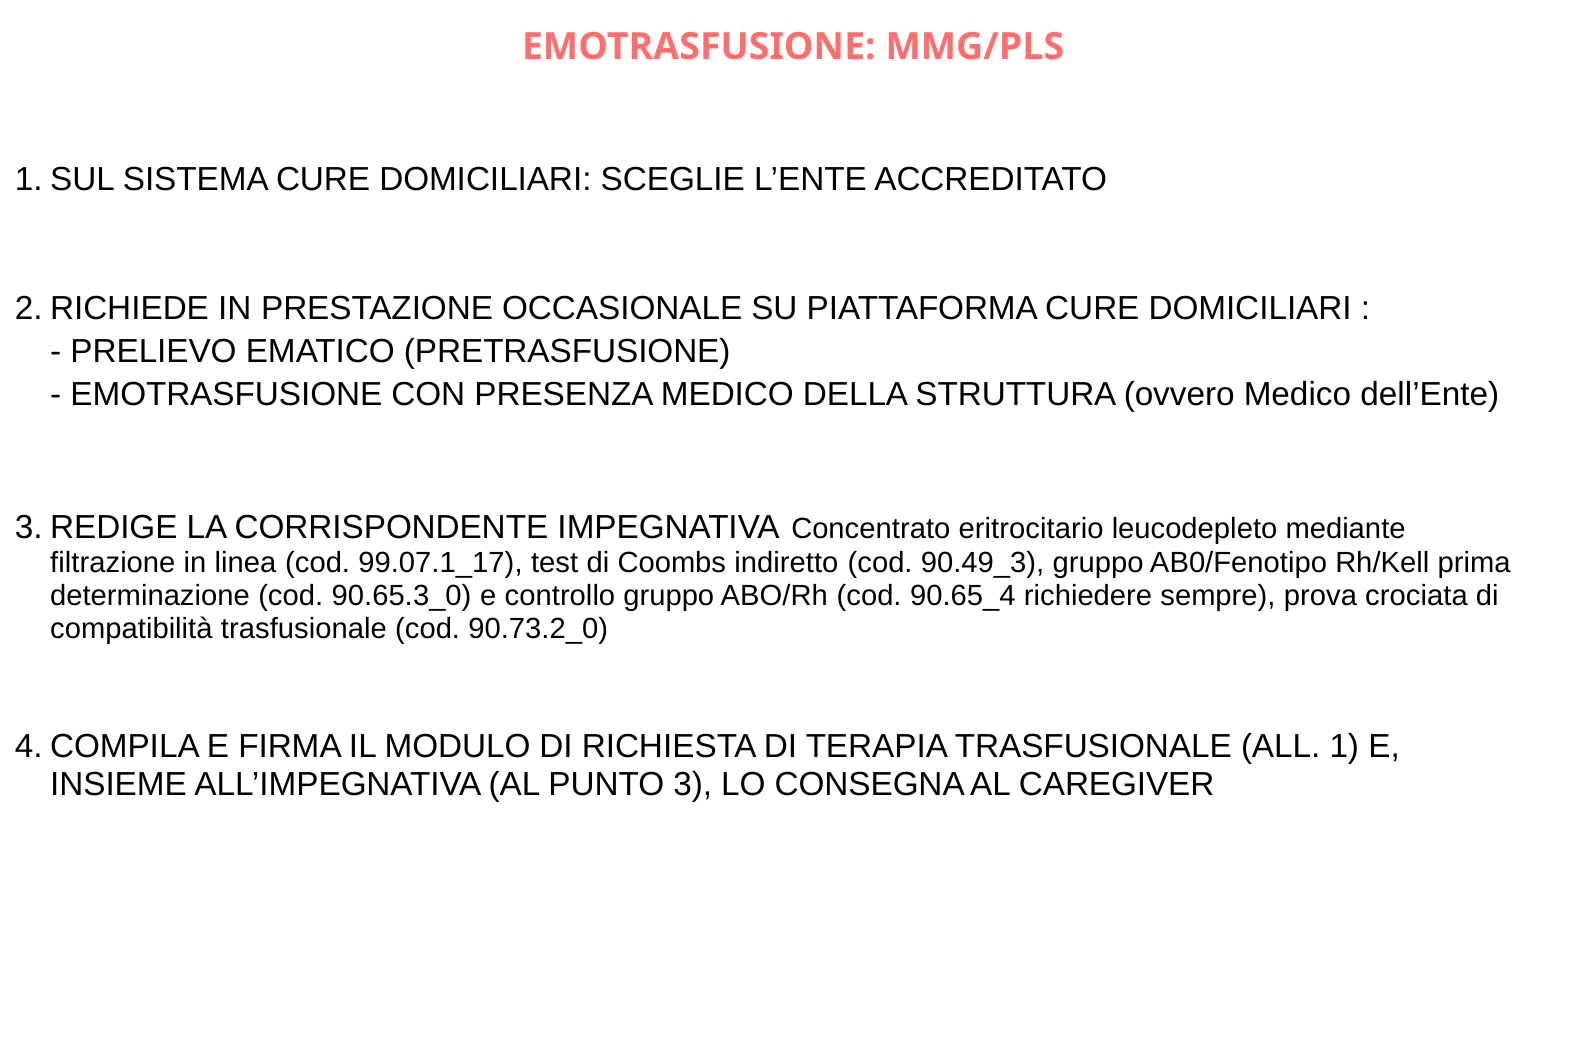

EMOTRASFUSIONE: MMG/PLS
SUL SISTEMA CURE DOMICILIARI: SCEGLIE L’ENTE ACCREDITATO
RICHIEDE IN PRESTAZIONE OCCASIONALE SU PIATTAFORMA CURE DOMICILIARI :
- PRELIEVO EMATICO (PRETRASFUSIONE)
- EMOTRASFUSIONE CON PRESENZA MEDICO DELLA STRUTTURA (ovvero Medico dell’Ente)
REDIGE LA CORRISPONDENTE IMPEGNATIVA Concentrato eritrocitario leucodepleto mediante filtrazione in linea (cod. 99.07.1_17), test di Coombs indiretto (cod. 90.49_3), gruppo AB0/Fenotipo Rh/Kell prima determinazione (cod. 90.65.3_0) e controllo gruppo ABO/Rh (cod. 90.65_4 richiedere sempre), prova crociata di compatibilità trasfusionale (cod. 90.73.2_0)
COMPILA E FIRMA IL MODULO DI RICHIESTA DI TERAPIA TRASFUSIONALE (ALL. 1) E, INSIEME ALL’IMPEGNATIVA (AL PUNTO 3), LO CONSEGNA AL CAREGIVER